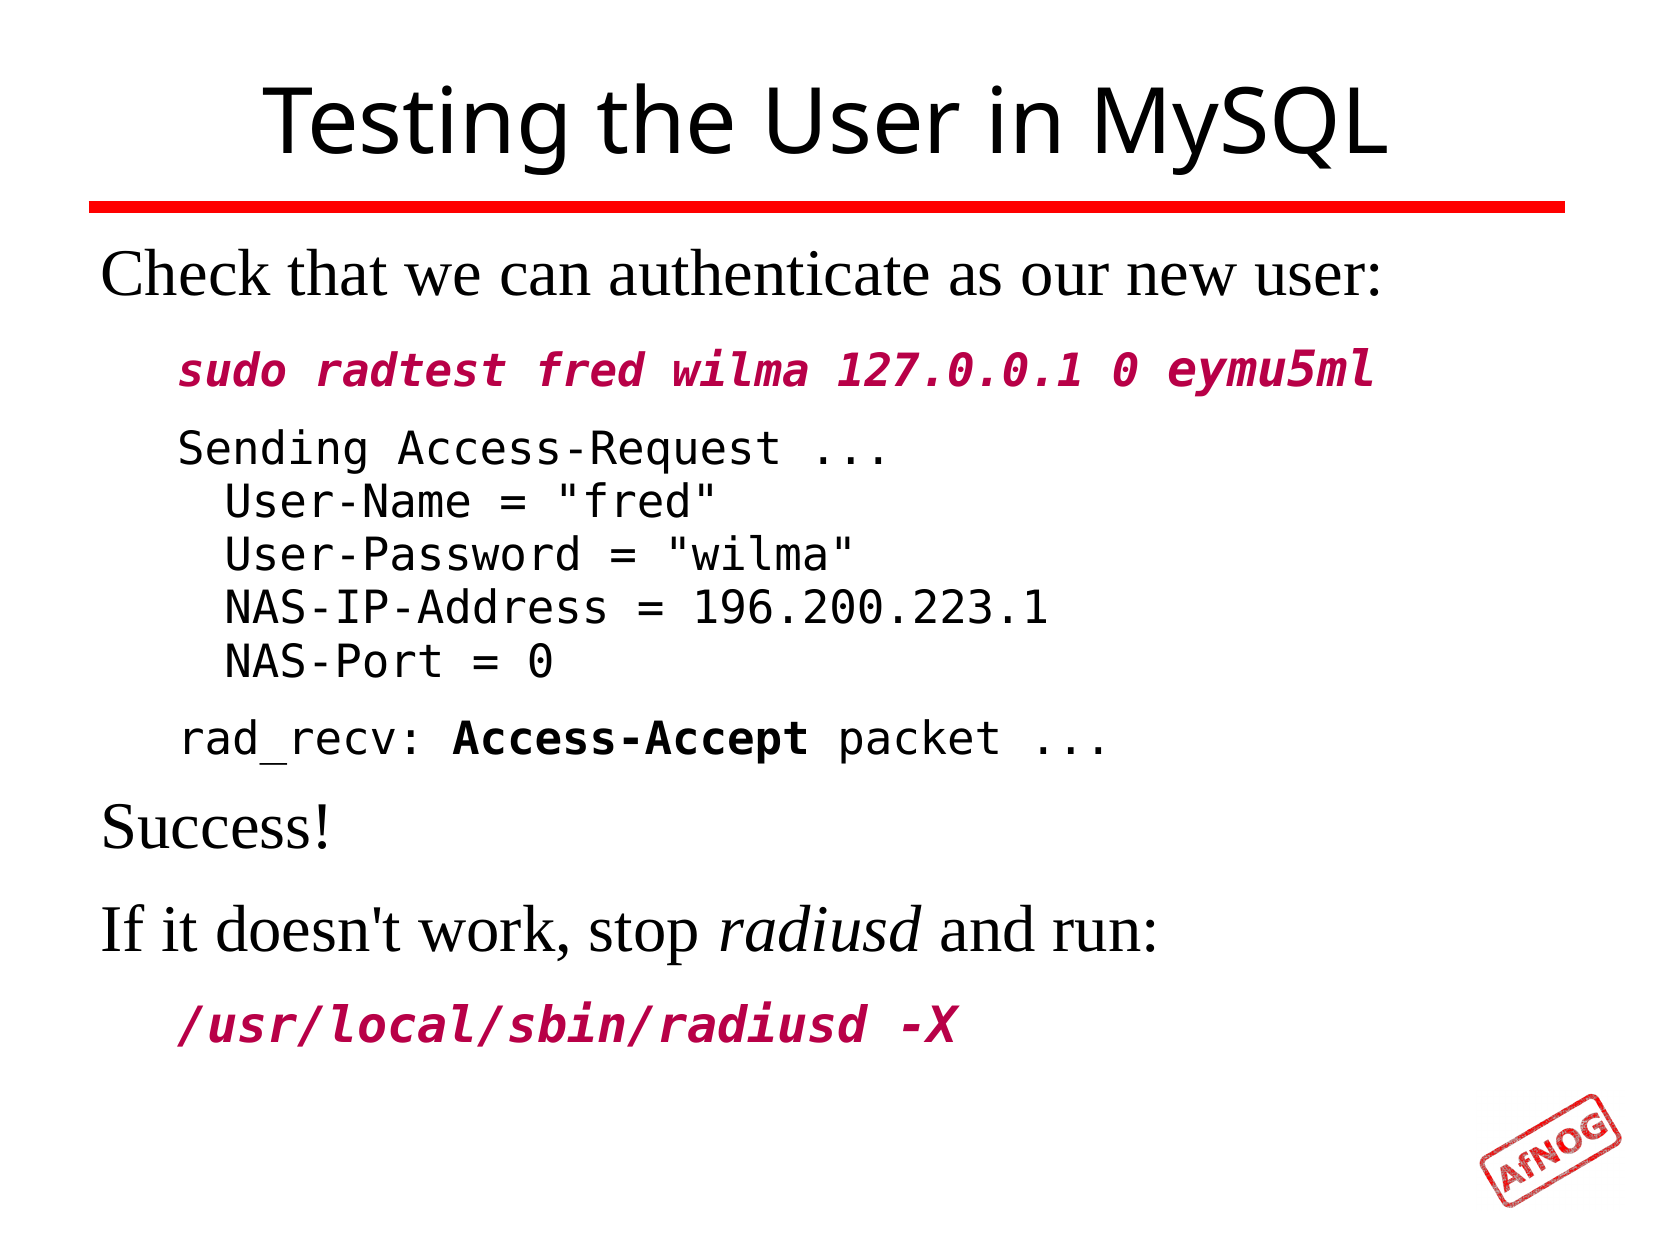

# Testing the User in MySQL
Check that we can authenticate as our new user:
sudo radtest fred wilma 127.0.0.1 0 eymu5ml
Sending Access-Request ...
User-Name = "fred"
User-Password = "wilma"
NAS-IP-Address = 196.200.223.1
NAS-Port = 0
rad_recv: Access-Accept packet ...
Success!
If it doesn't work, stop radiusd and run:
/usr/local/sbin/radiusd -X